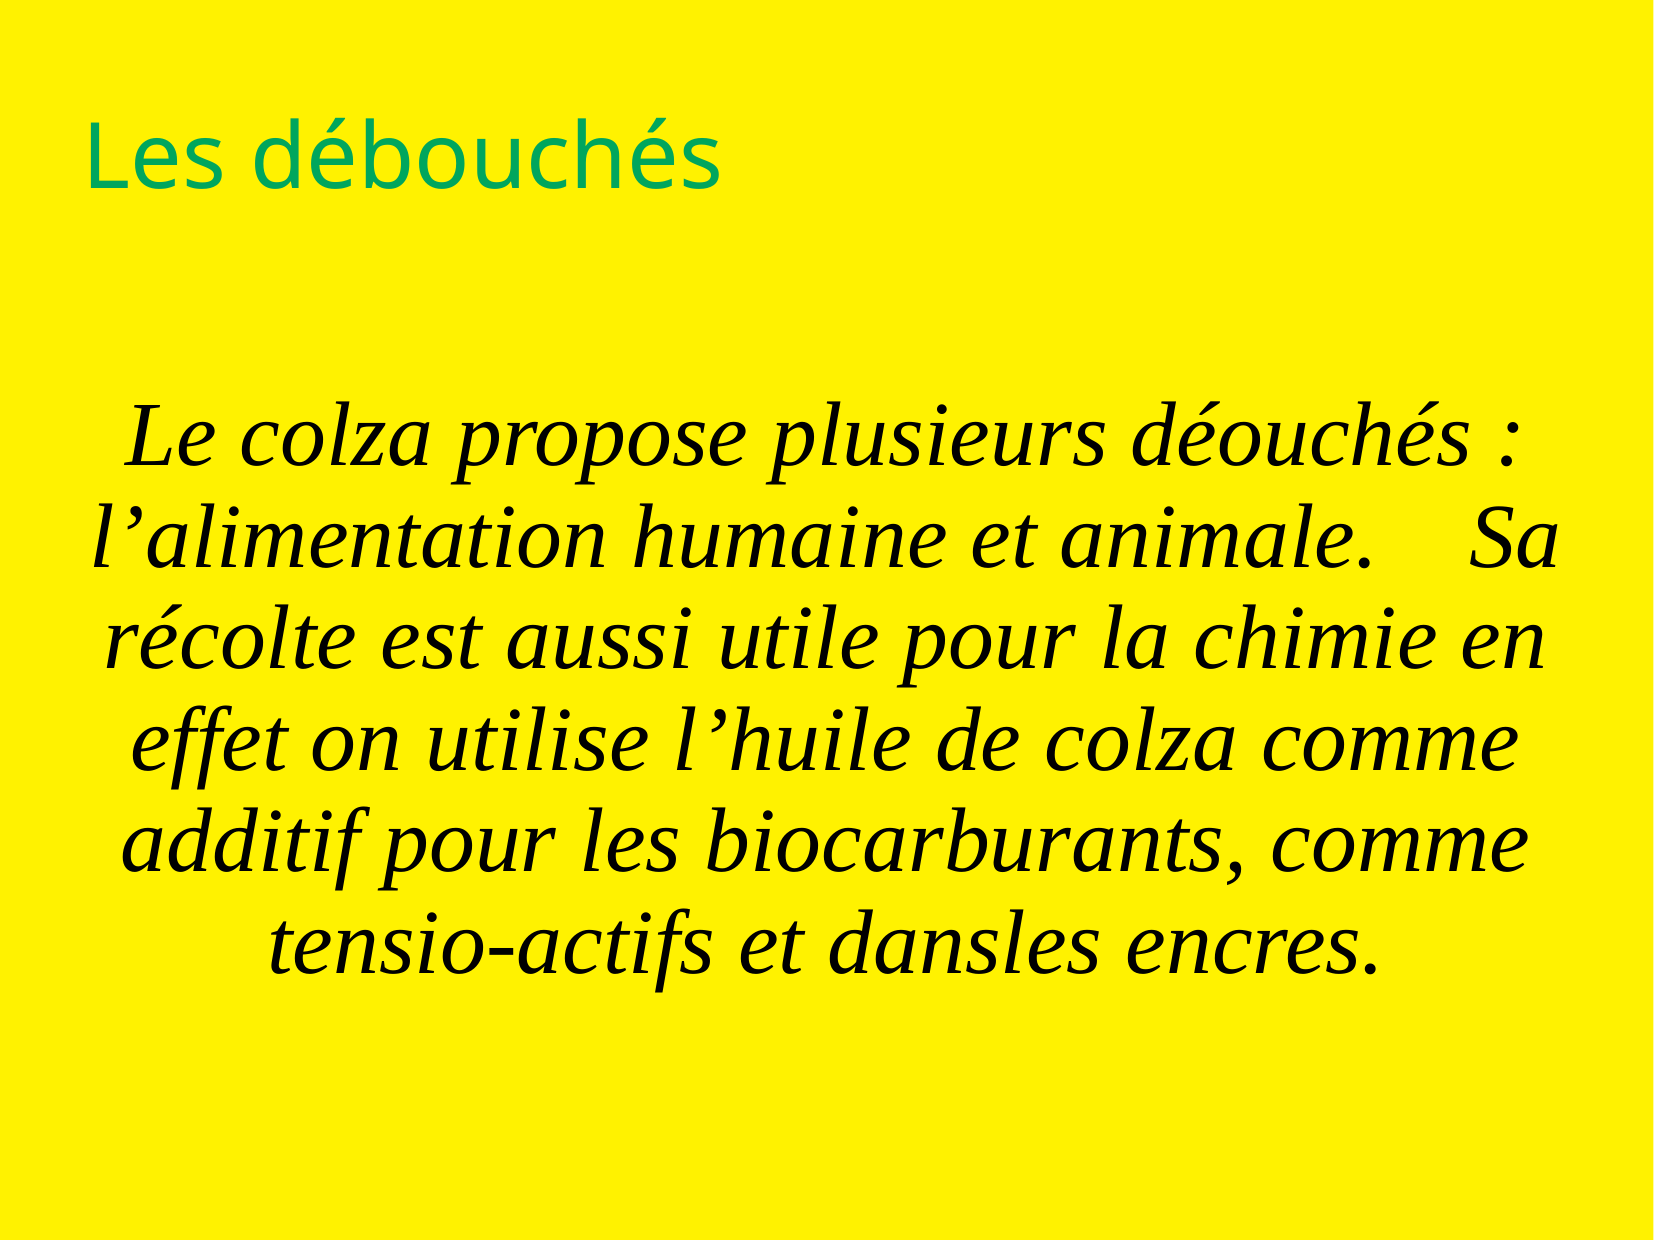

# Les débouchés
Le colza propose plusieurs déouchés : l’alimentation humaine et animale. Sa récolte est aussi utile pour la chimie en effet on utilise l’huile de colza comme additif pour les biocarburants, comme tensio-actifs et dansles encres.